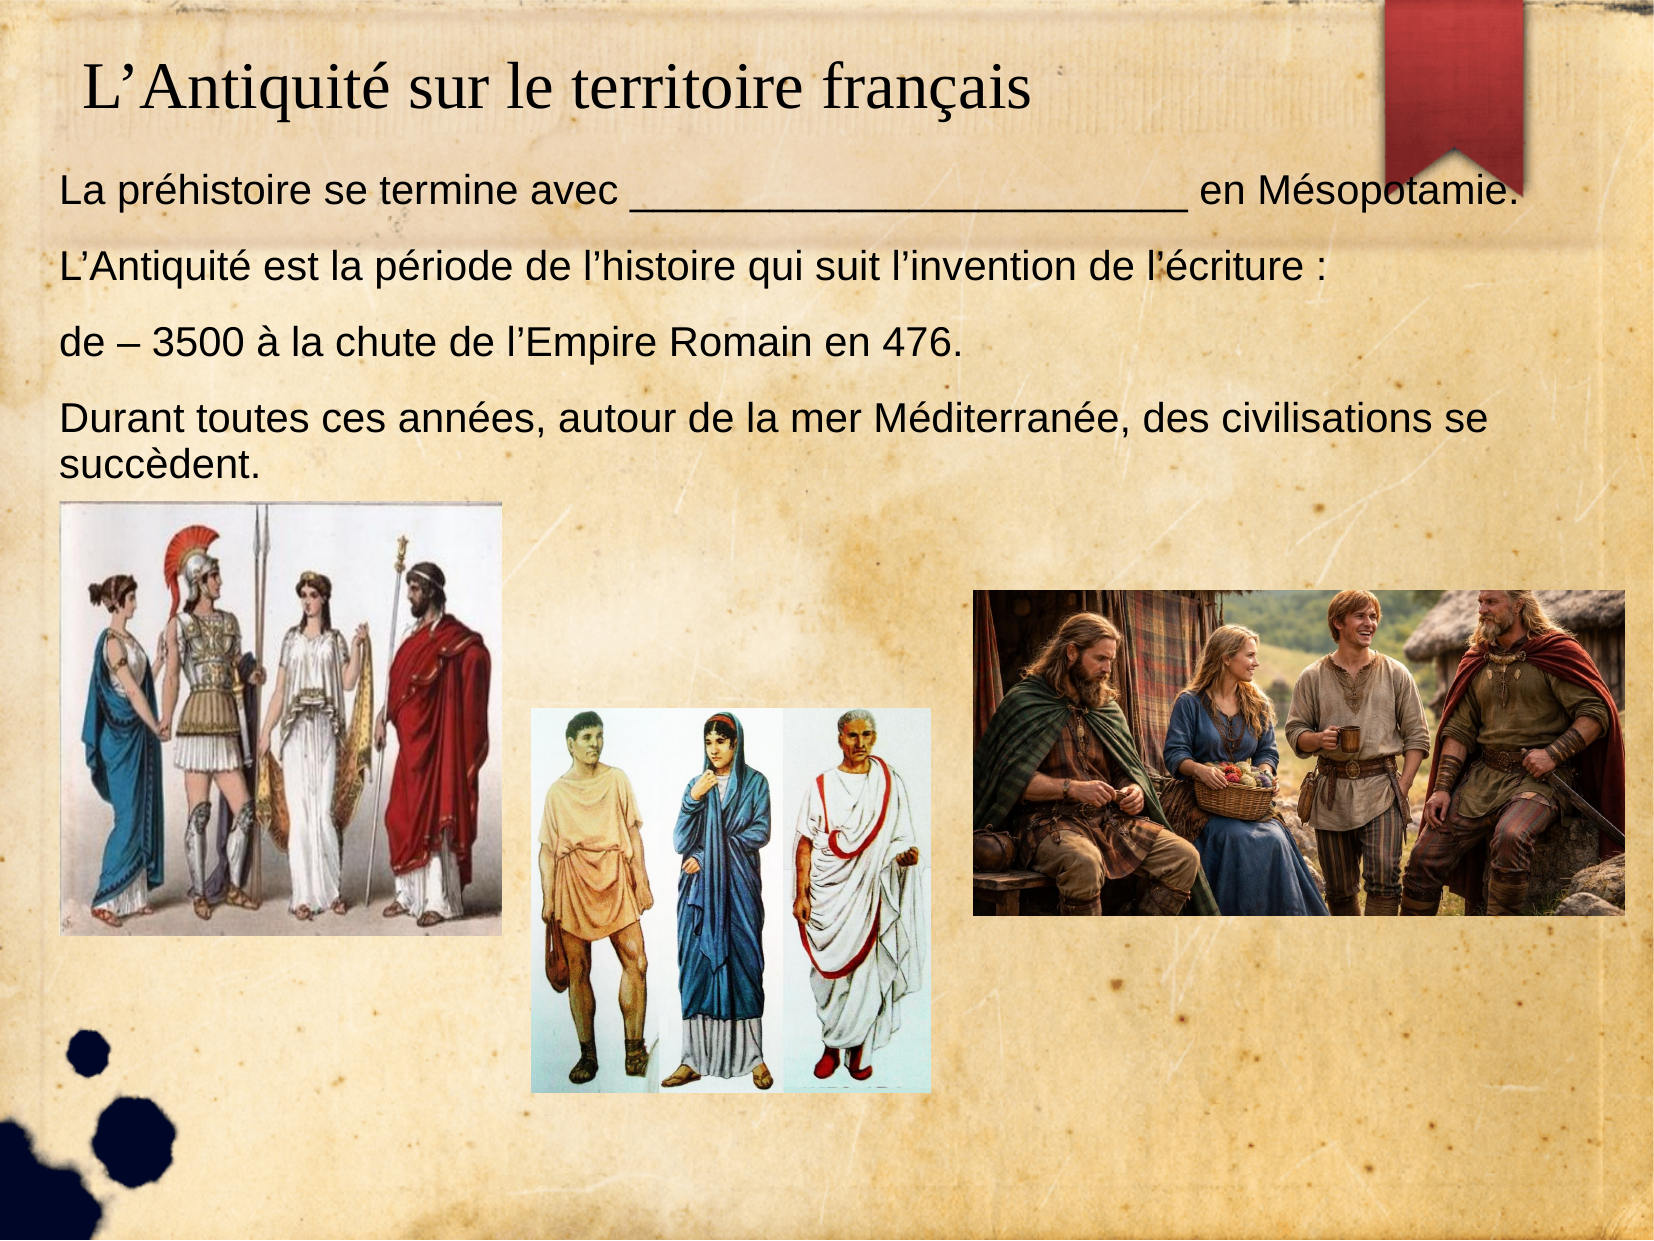

# L’Antiquité sur le territoire français
La préhistoire se termine avec ________________________ en Mésopotamie.
L’Antiquité est la période de l’histoire qui suit l’invention de l’écriture :
de – 3500 à la chute de l’Empire Romain en 476.
Durant toutes ces années, autour de la mer Méditerranée, des civilisations se succèdent.